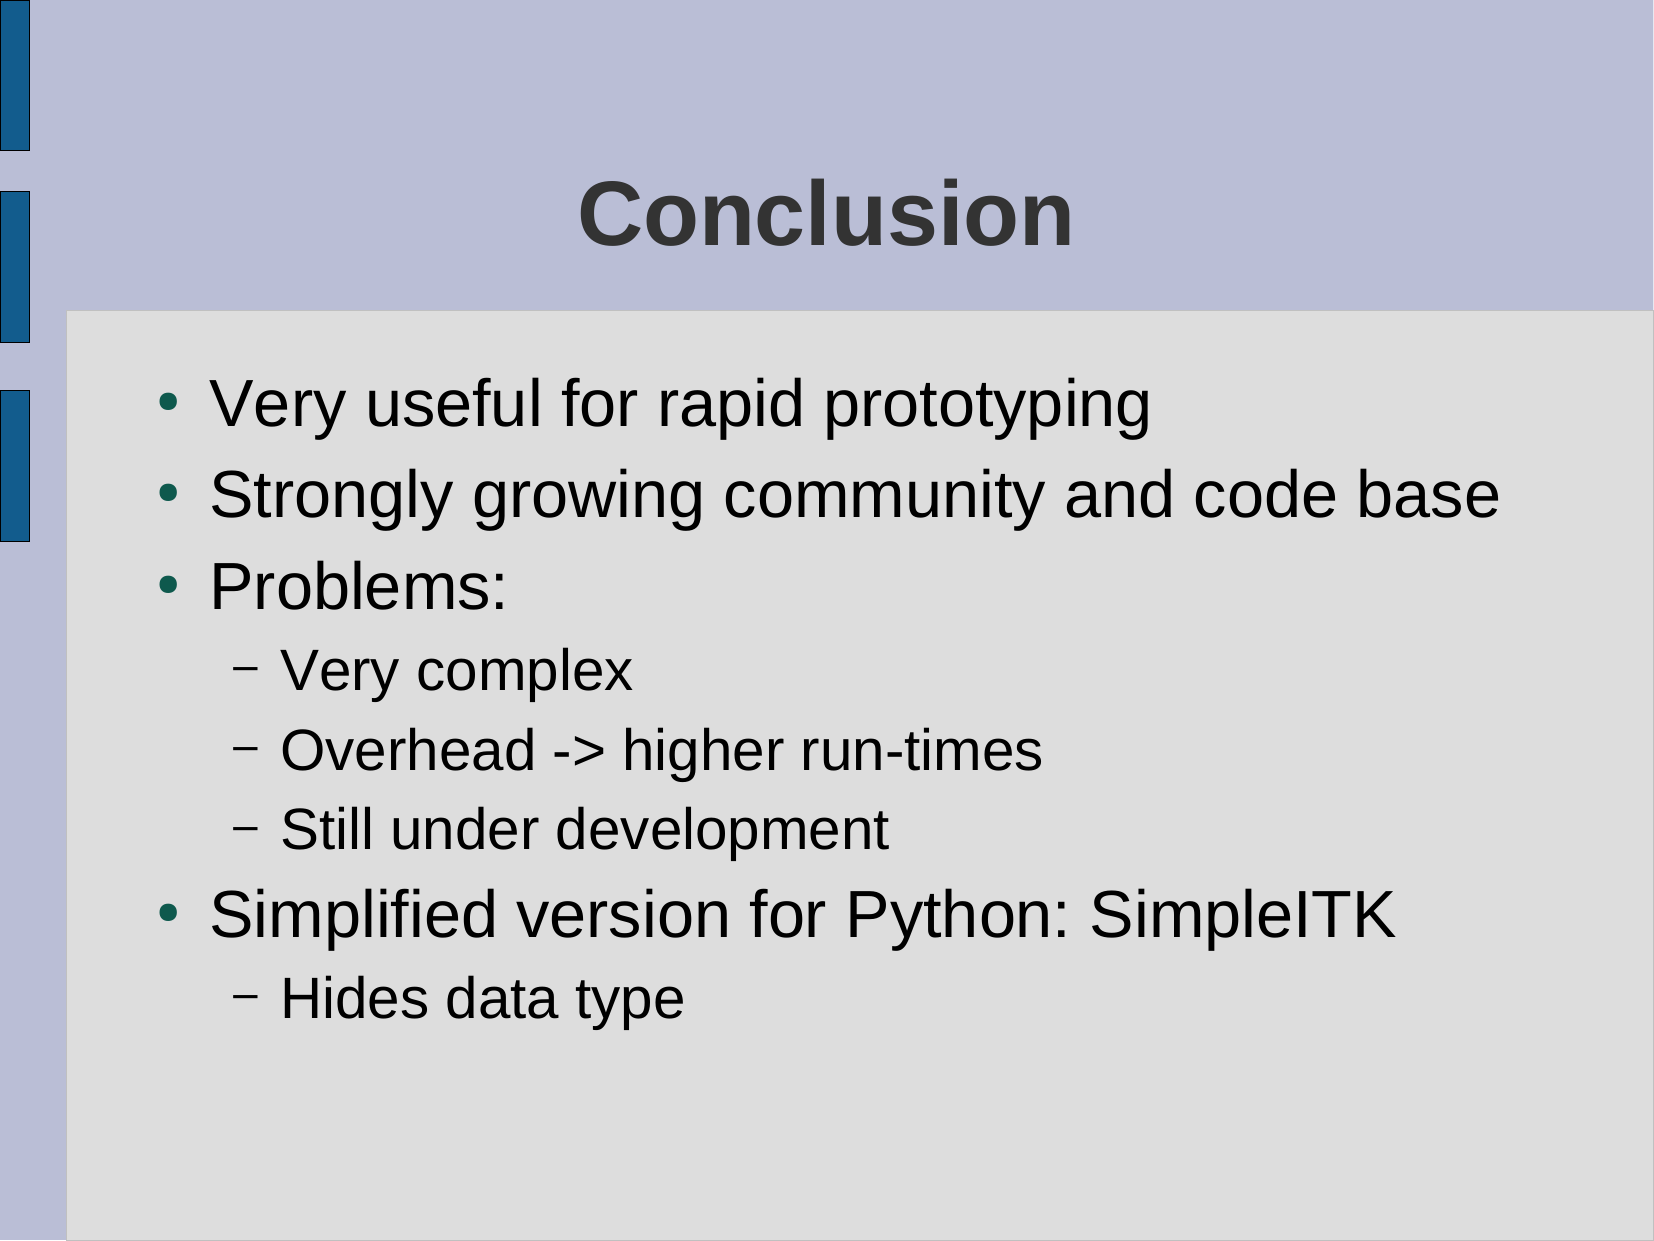

# Conclusion
Very useful for rapid prototyping
Strongly growing community and code base
Problems:
Very complex
Overhead -> higher run-times
Still under development
Simplified version for Python: SimpleITK
Hides data type